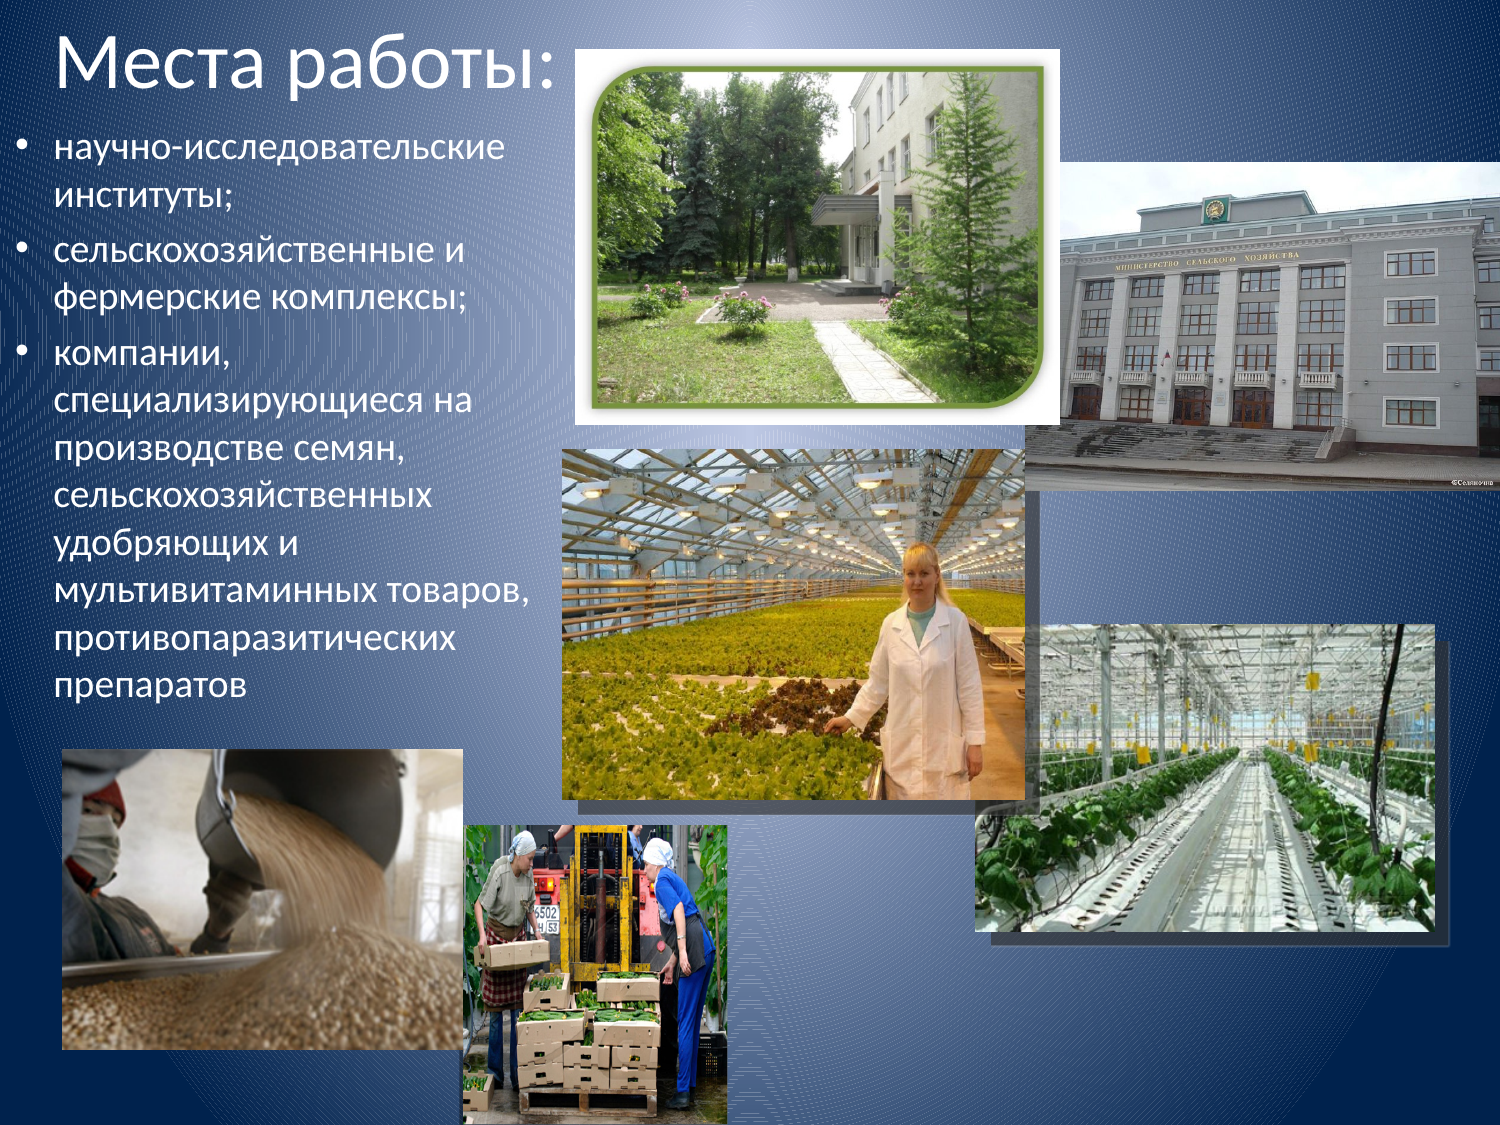

# Места работы:
научно-исследовательские институты;
сельскохозяйственные и фермерские комплексы;
компании, специализирующиеся на производстве семян, сельскохозяйственных удобряющих и мультивитаминных товаров, противопаразитических препаратов